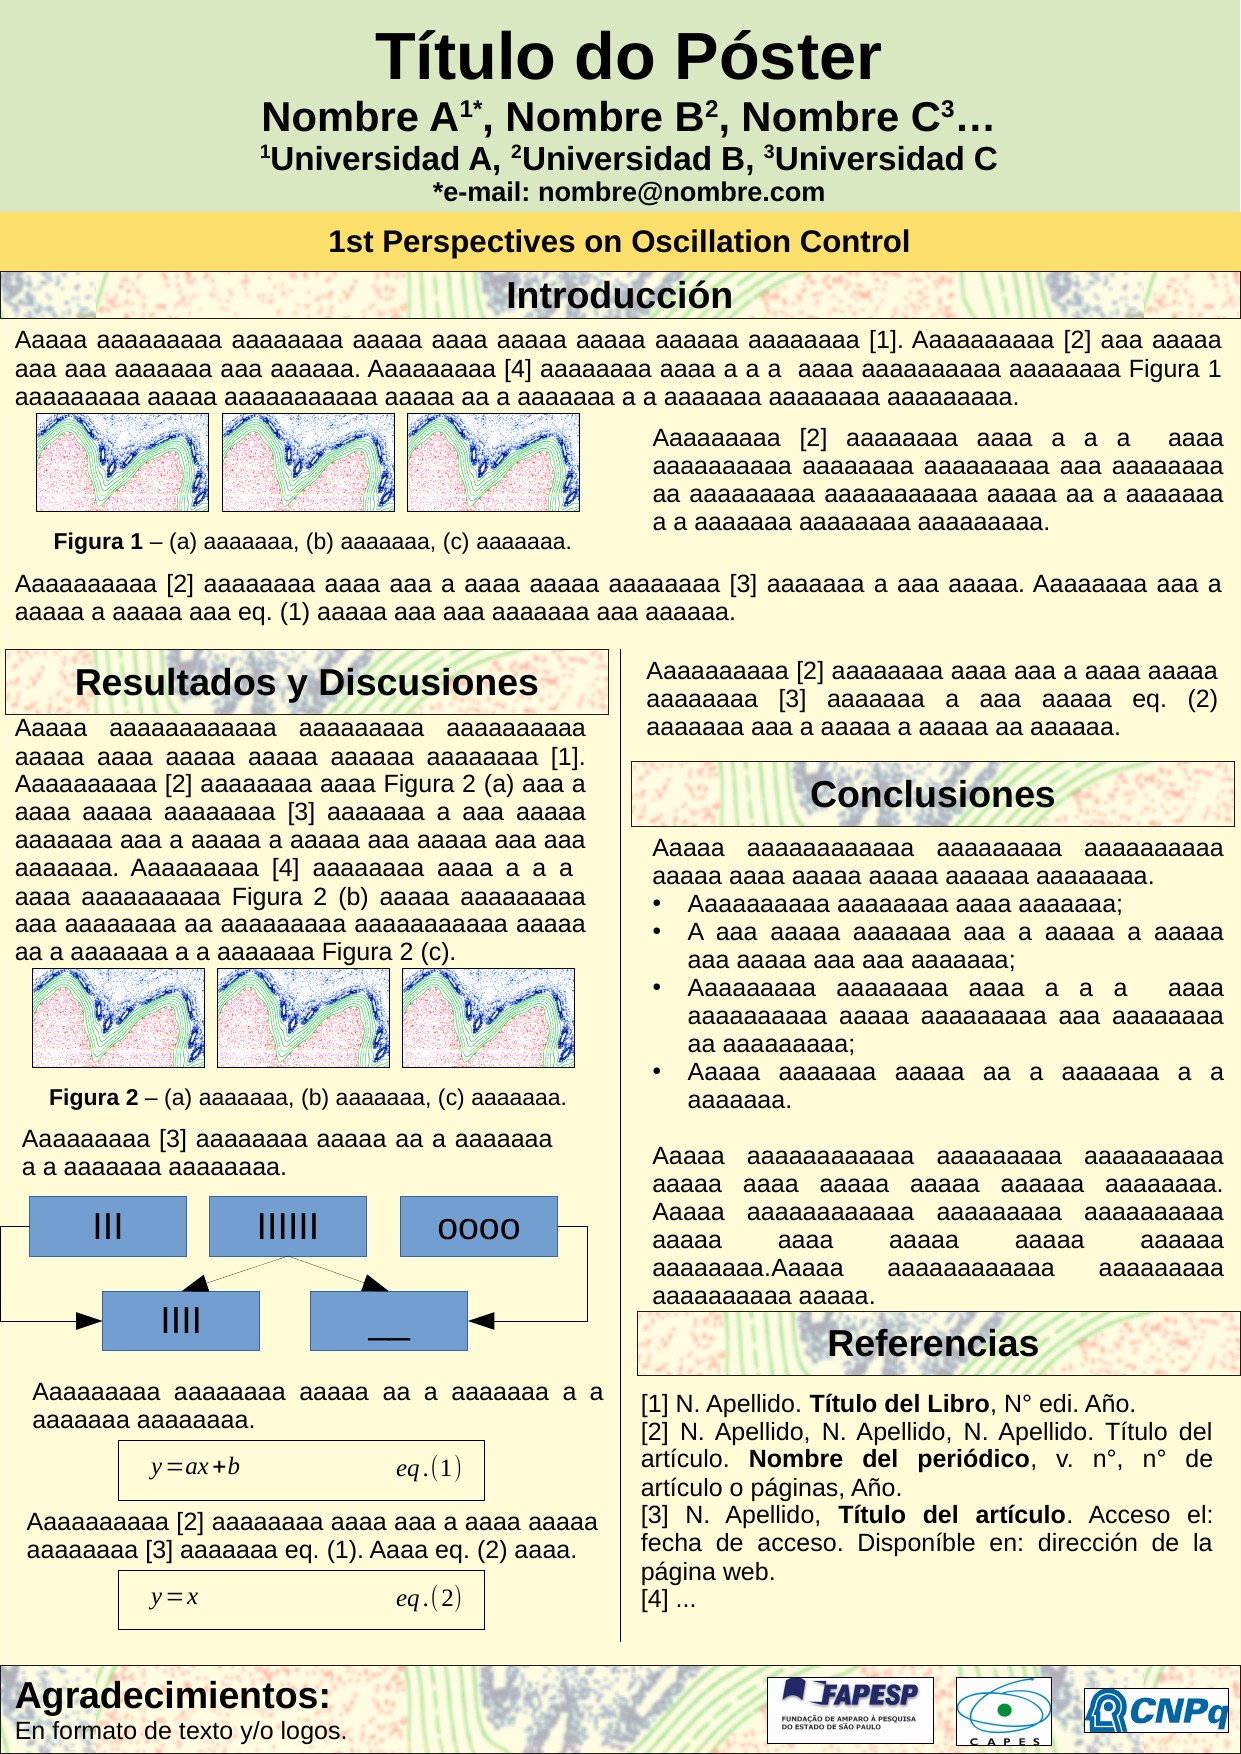

# Título do Póster Nombre A1*, Nombre B2, Nombre C3… 1Universidad A, 2Universidad B, 3Universidad C *e-mail: nombre@nombre.com
1st Perspectives on Oscillation Control
Introducción
Aaaaa aaaaaaaaa aaaaaaaa aaaaa aaaa aaaaa aaaaa aaaaaa aaaaaaaa [1]. Aaaaaaaaaa [2] aaa aaaaa aaa aaa aaaaaaa aaa aaaaaa. Aaaaaaaaa [4] aaaaaaaa aaaa a a a aaaa aaaaaaaaaa aaaaaaaa Figura 1 aaaaaaaaa aaaaa aaaaaaaaaaa aaaaa aa a aaaaaaa a a aaaaaaa aaaaaaaa aaaaaaaaa.
Figura 1 – (a) aaaaaaa, (b) aaaaaaa, (c) aaaaaaa.
Aaaaaaaaa [2] aaaaaaaa aaaa a a a aaaa aaaaaaaaaa aaaaaaaa aaaaaaaaa aaa aaaaaaaa aa aaaaaaaaa aaaaaaaaaaa aaaaa aa a aaaaaaa a a aaaaaaa aaaaaaaa aaaaaaaaa.
Aaaaaaaaaa [2] aaaaaaaa aaaa aaa a aaaa aaaaa aaaaaaaa [3] aaaaaaa a aaa aaaaa. Aaaaaaaa aaa a aaaaa a aaaaa aaa eq. (1) aaaaa aaa aaa aaaaaaa aaa aaaaaa.
Resultados y Discusiones
Aaaaaaaaaa [2] aaaaaaaa aaaa aaa a aaaa aaaaa aaaaaaaa [3] aaaaaaa a aaa aaaaa eq. (2) aaaaaaa aaa a aaaaa a aaaaa aa aaaaaa.
Aaaaa aaaaaaaaaaaa aaaaaaaaa aaaaaaaaaa aaaaa aaaa aaaaa aaaaa aaaaaa aaaaaaaa [1]. Aaaaaaaaaa [2] aaaaaaaa aaaa Figura 2 (a) aaa a aaaa aaaaa aaaaaaaa [3] aaaaaaa a aaa aaaaa aaaaaaa aaa a aaaaa a aaaaa aaa aaaaa aaa aaa aaaaaaa. Aaaaaaaaa [4] aaaaaaaa aaaa a a a aaaa aaaaaaaaaa Figura 2 (b) aaaaa aaaaaaaaa aaa aaaaaaaa aa aaaaaaaaa aaaaaaaaaaa aaaaa aa a aaaaaaa a a aaaaaaa Figura 2 (c).
Conclusiones
Aaaaa aaaaaaaaaaaa aaaaaaaaa aaaaaaaaaa aaaaa aaaa aaaaa aaaaa aaaaaa aaaaaaaa.
Aaaaaaaaaa aaaaaaaa aaaa aaaaaaa;
A aaa aaaaa aaaaaaa aaa a aaaaa a aaaaa aaa aaaaa aaa aaa aaaaaaa;
Aaaaaaaaa aaaaaaaa aaaa a a a aaaa aaaaaaaaaa aaaaa aaaaaaaaa aaa aaaaaaaa aa aaaaaaaaa;
Aaaaa aaaaaaa aaaaa aa a aaaaaaa a a aaaaaaa.
Aaaaa aaaaaaaaaaaa aaaaaaaaa aaaaaaaaaa aaaaa aaaa aaaaa aaaaa aaaaaa aaaaaaaa. Aaaaa aaaaaaaaaaaa aaaaaaaaa aaaaaaaaaa aaaaa aaaa aaaaa aaaaa aaaaaa aaaaaaaa.Aaaaa aaaaaaaaaaaa aaaaaaaaa aaaaaaaaaa aaaaa.
Figura 2 – (a) aaaaaaa, (b) aaaaaaa, (c) aaaaaaa.
Aaaaaaaaa [3] aaaaaaaa aaaaa aa a aaaaaaa a a aaaaaaa aaaaaaaa.
III
IIIIII
oooo
IIII
__
Referencias
Aaaaaaaaa aaaaaaaa aaaaa aa a aaaaaaa a a aaaaaaa aaaaaaaa.
[1] N. Apellido. Título del Libro, N° edi. Año.
[2] N. Apellido, N. Apellido, N. Apellido. Título del artículo. Nombre del periódico, v. n°, n° de artículo o páginas, Año.
[3] N. Apellido, Título del artículo. Acceso el: fecha de acceso. Disponíble en: dirección de la página web.
[4] ...
Aaaaaaaaaa [2] aaaaaaaa aaaa aaa a aaaa aaaaa aaaaaaaa [3] aaaaaaa eq. (1). Aaaa eq. (2) aaaa.
Agradecimientos:
En formato de texto y/o logos.